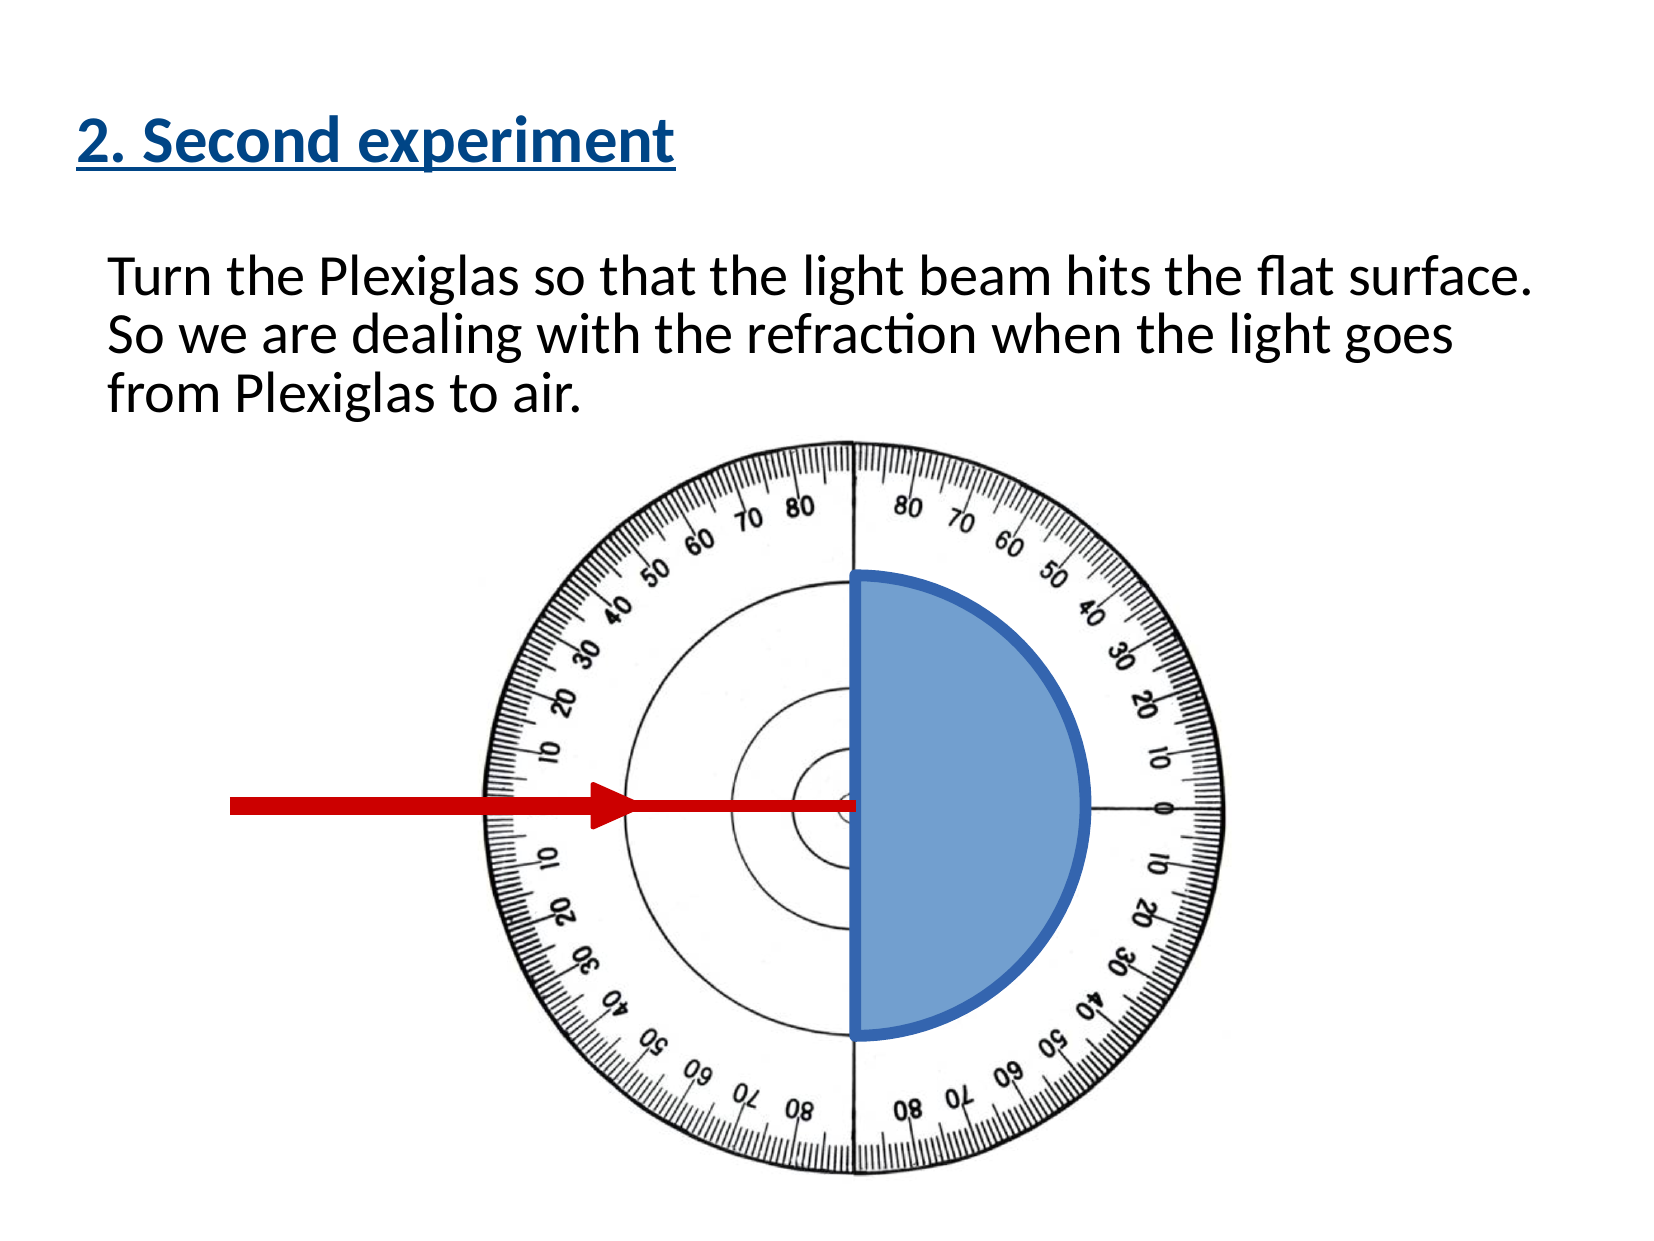

2. Second experiment
Turn the Plexiglas so that the light beam hits the flat surface. So we are dealing with the refraction when the light goes from Plexiglas to air.